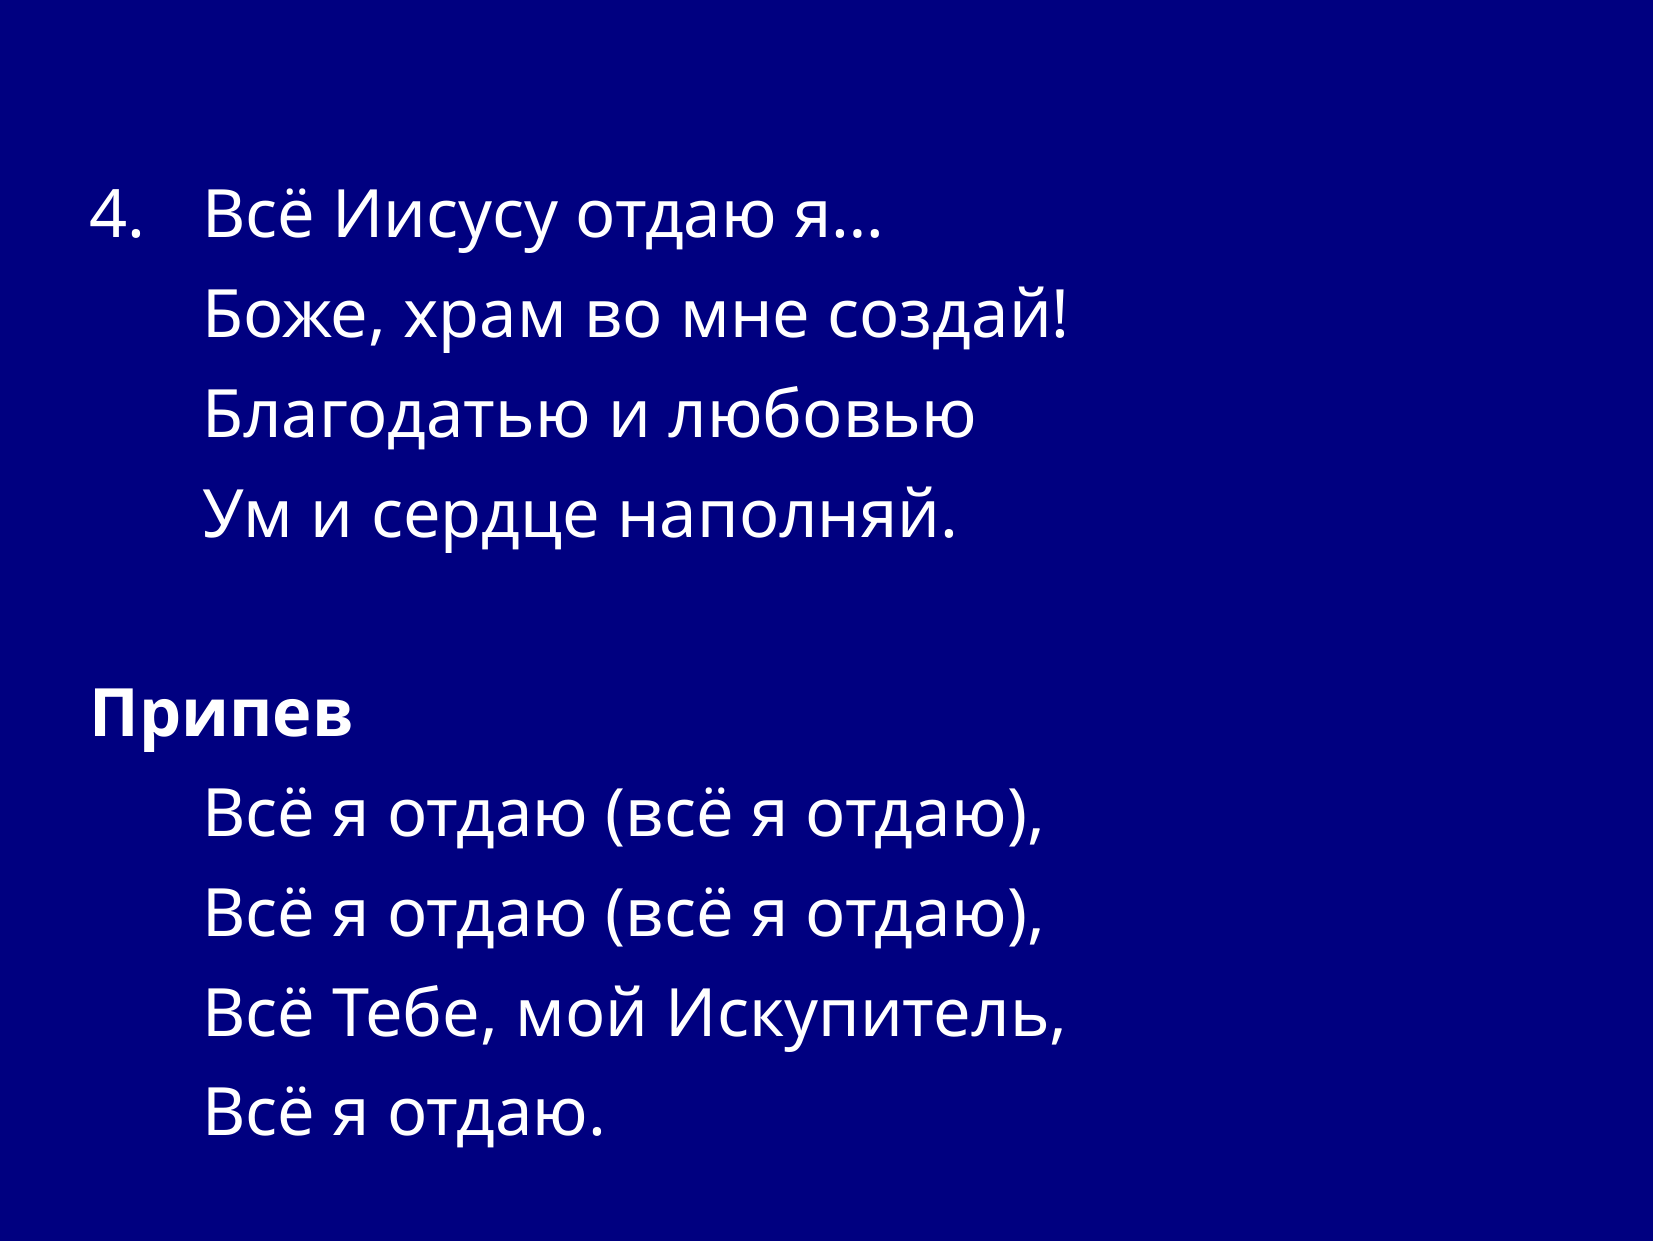

4.	Всё Иисусу отдаю я…
	Боже, храм во мне создай!
	Благодатью и любовью
	Ум и сердце наполняй.
Припев
	Всё я отдаю (всё я отдаю),
	Всё я отдаю (всё я отдаю),
	Всё Тебе, мой Искупитель,
	Всё я отдаю.